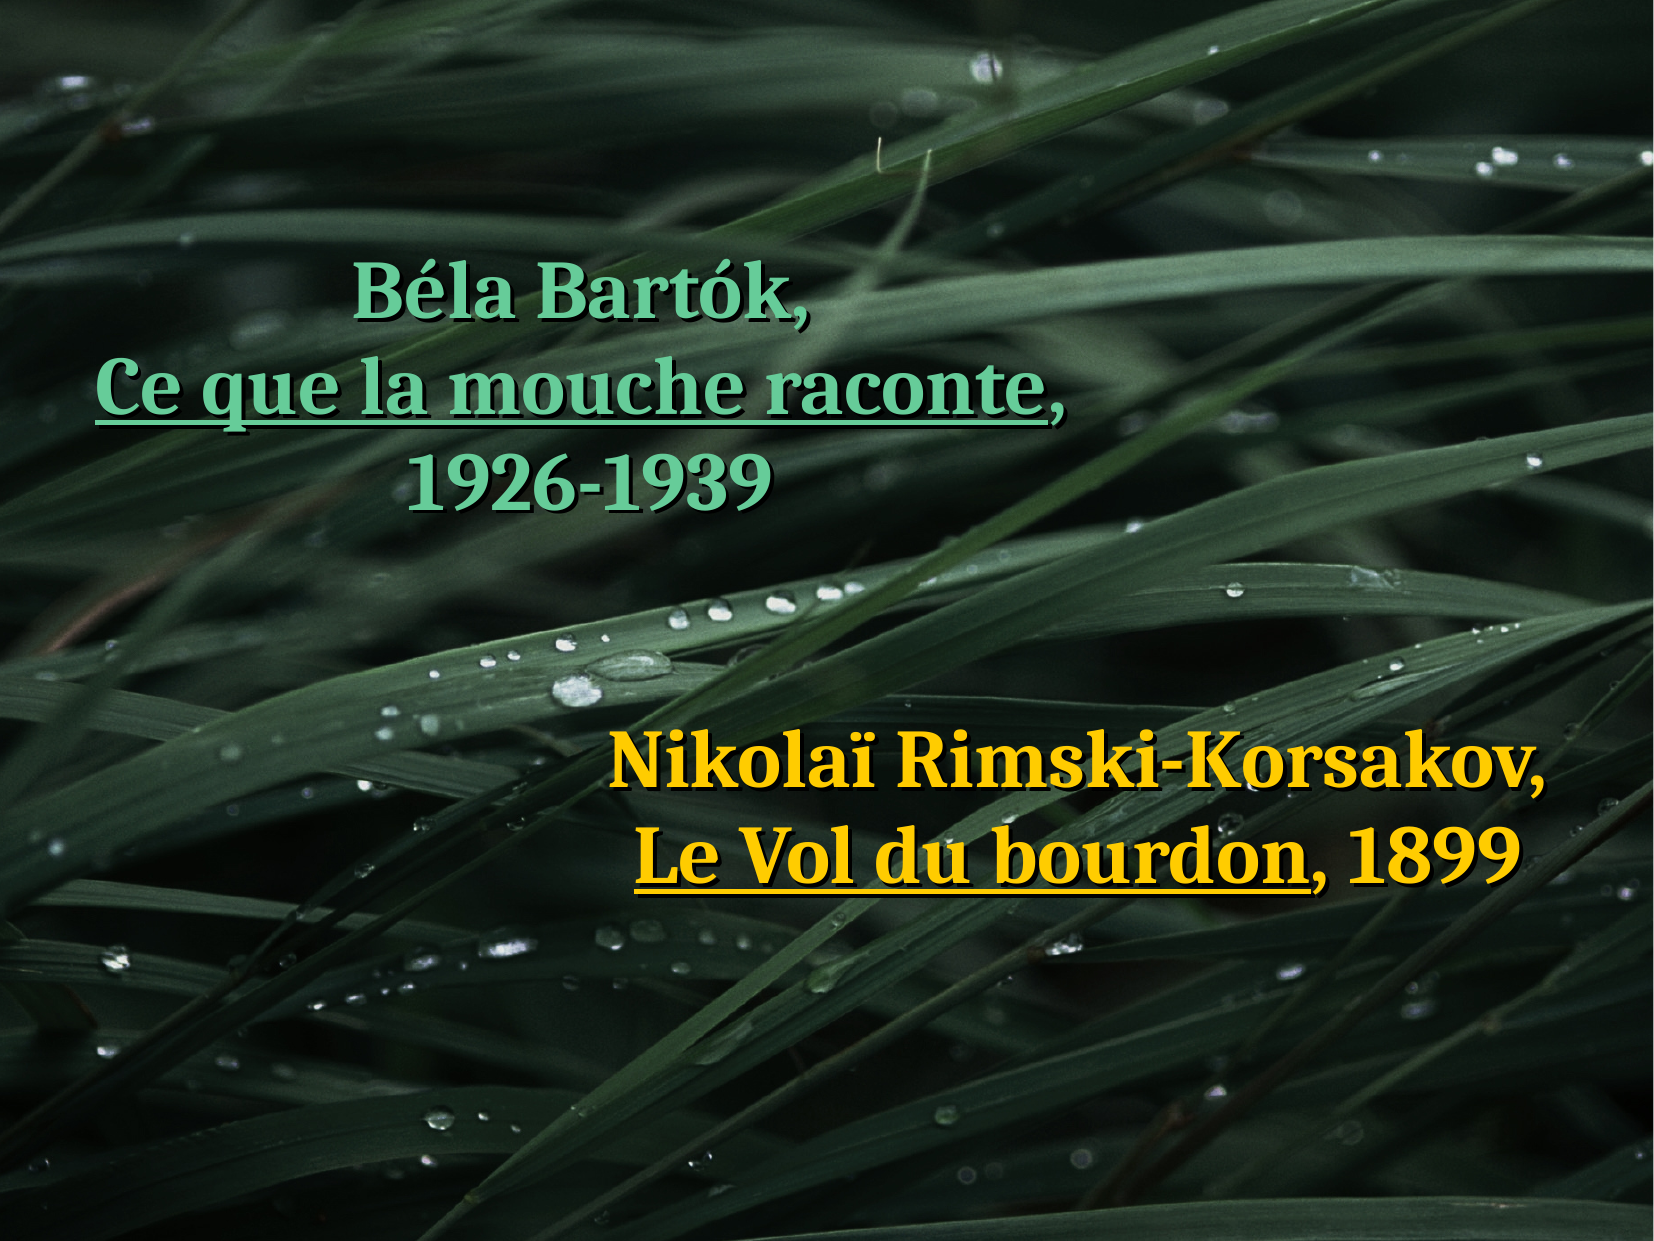

Béla Bartók,
Ce que la mouche raconte,
1926-1939
Nikolaï Rimski-Korsakov, Le Vol du bourdon, 1899